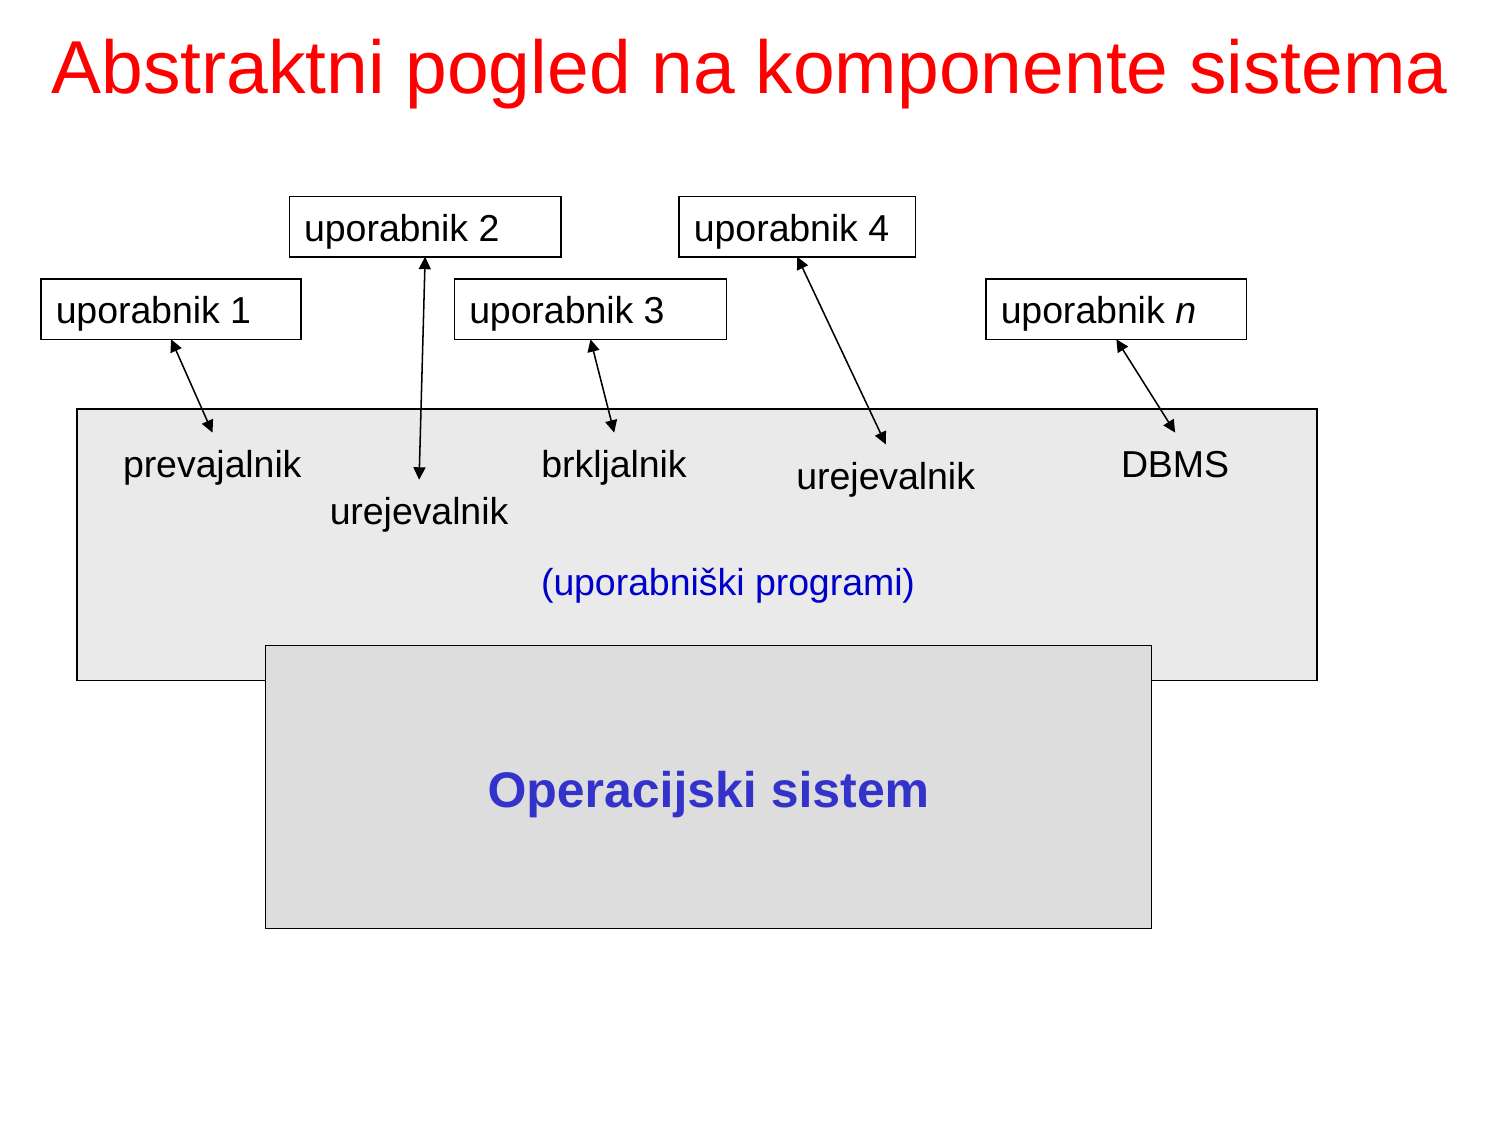

# Abstraktni pogled na komponente sistema
uporabnik 2
uporabnik 4
uporabnik 1
uporabnik 3
uporabnik n
prevajalnik
brkljalnik
DBMS
urejevalnik
urejevalnik
(uporabniški programi)
Operacijski sistem